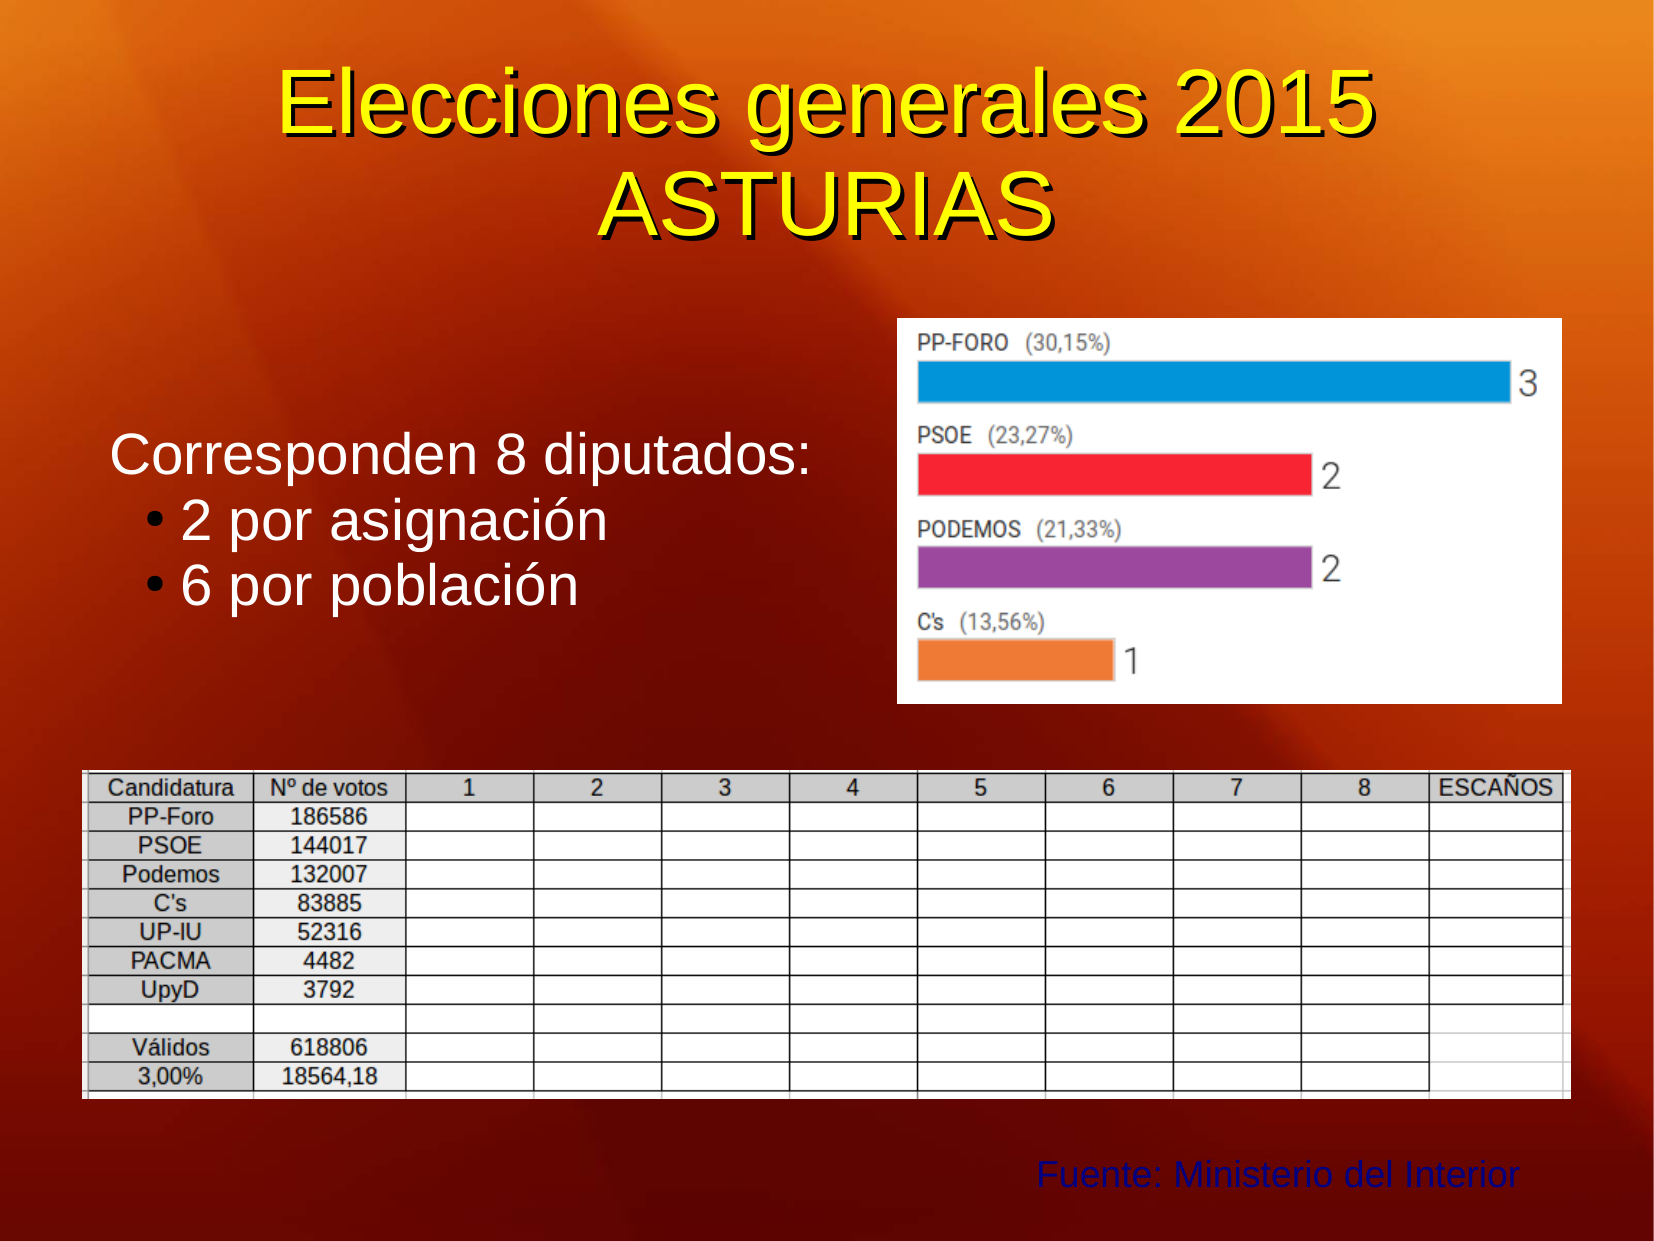

# Elecciones generales 2015 ASTURIAS
Corresponden 8 diputados:
2 por asignación
6 por población
Fuente: Ministerio del Interior